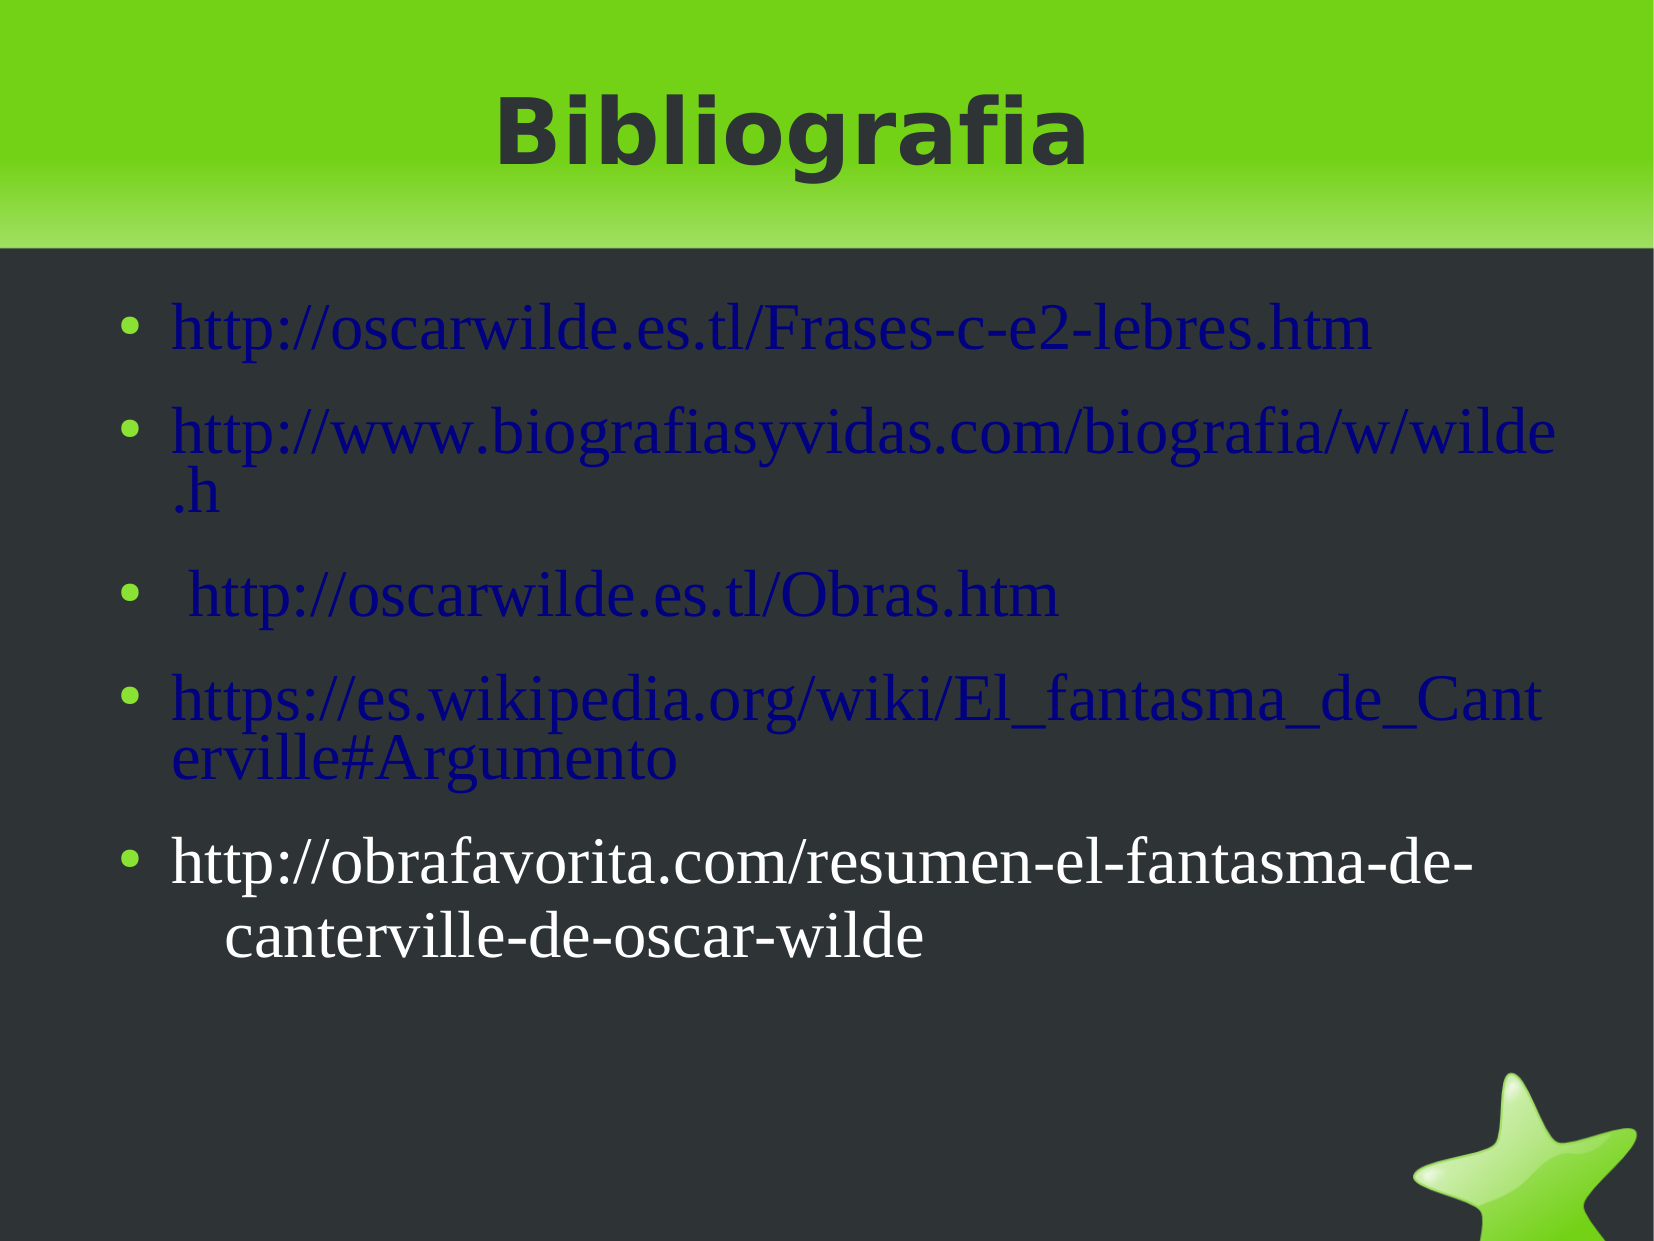

# Bibliografia
http://oscarwilde.es.tl/Frases-c-e2-lebres.htm
http://www.biografiasyvidas.com/biografia/w/wilde.h
 http://oscarwilde.es.tl/Obras.htm
https://es.wikipedia.org/wiki/El_fantasma_de_Canterville#Argumento
http://obrafavorita.com/resumen-el-fantasma-de-canterville-de-oscar-wilde